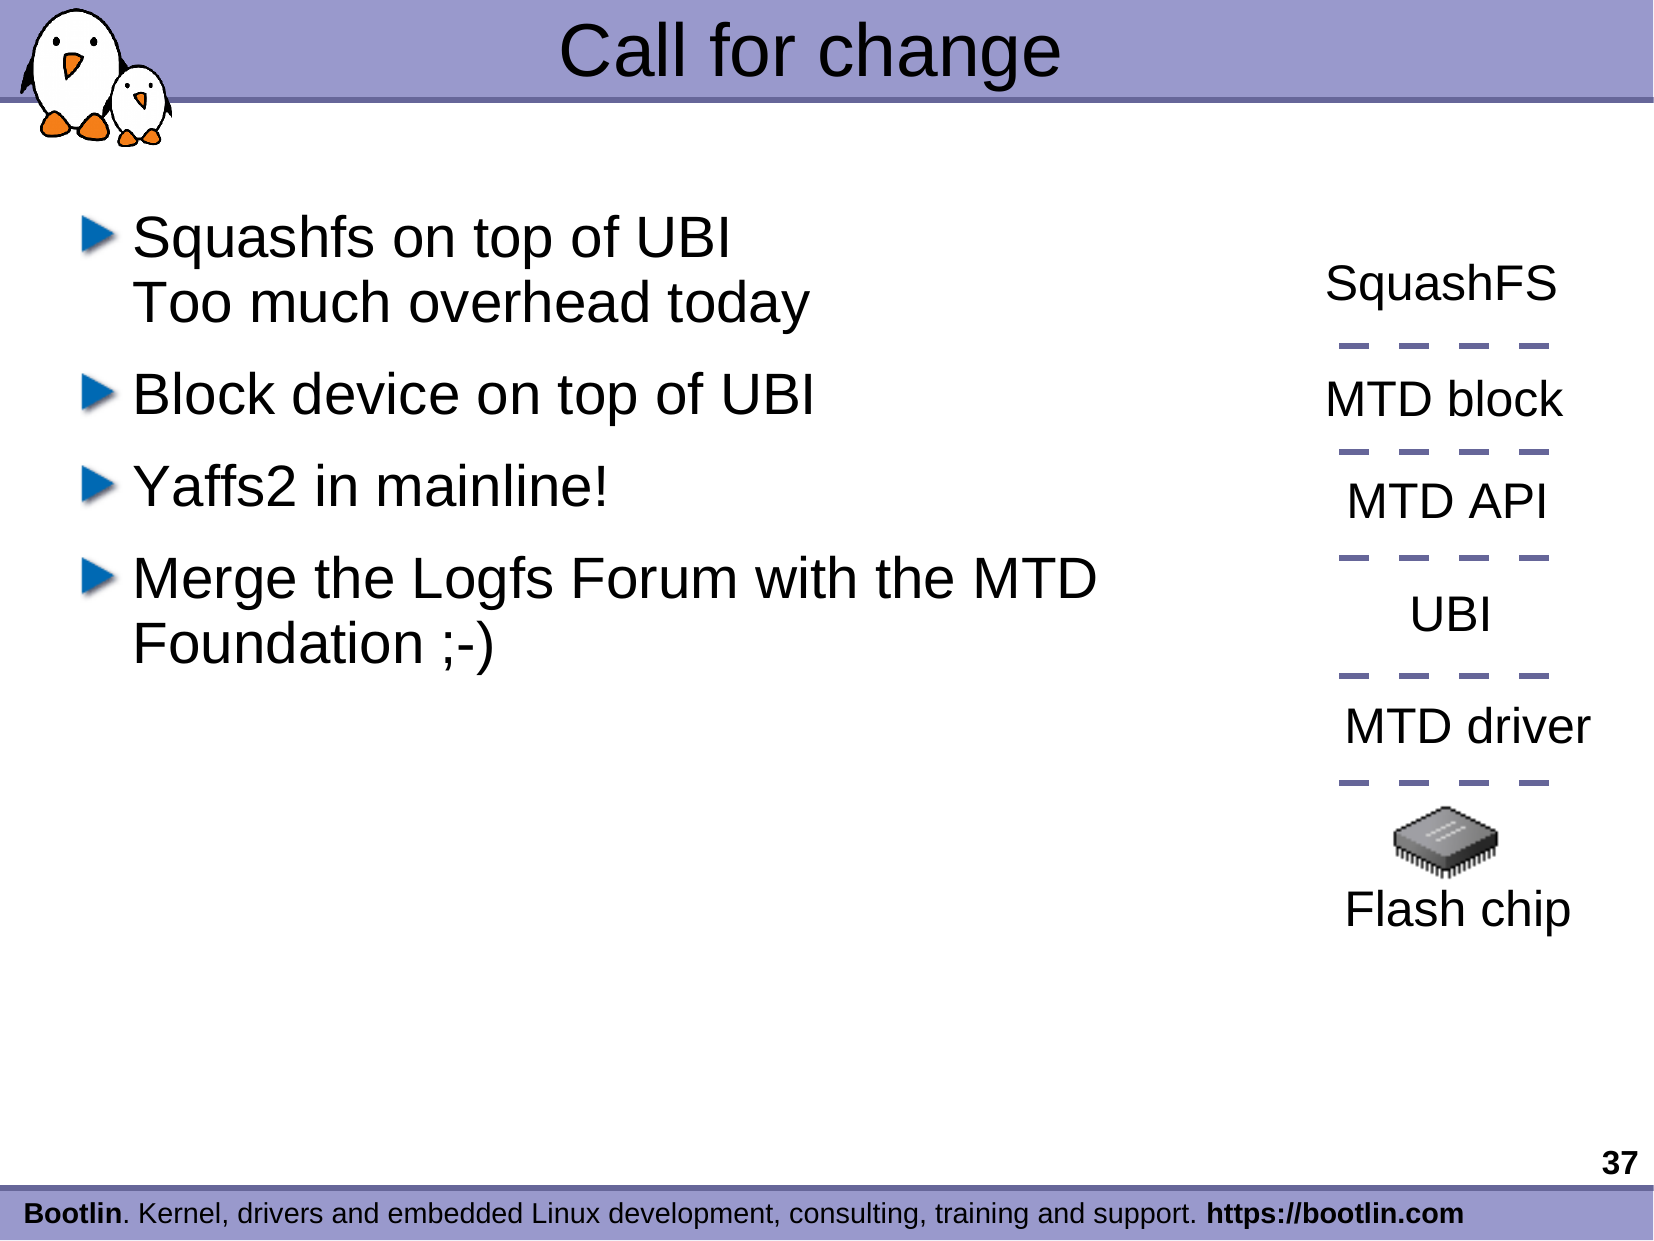

# Call for change
Squashfs on top of UBI
Too much overhead today
Block device on top of UBI
Yaffs2 in mainline!
Merge the Logfs Forum with the MTD Foundation ;-)
SquashFS
MTD block
 MTD API
UBI
MTD driver
Flash chip